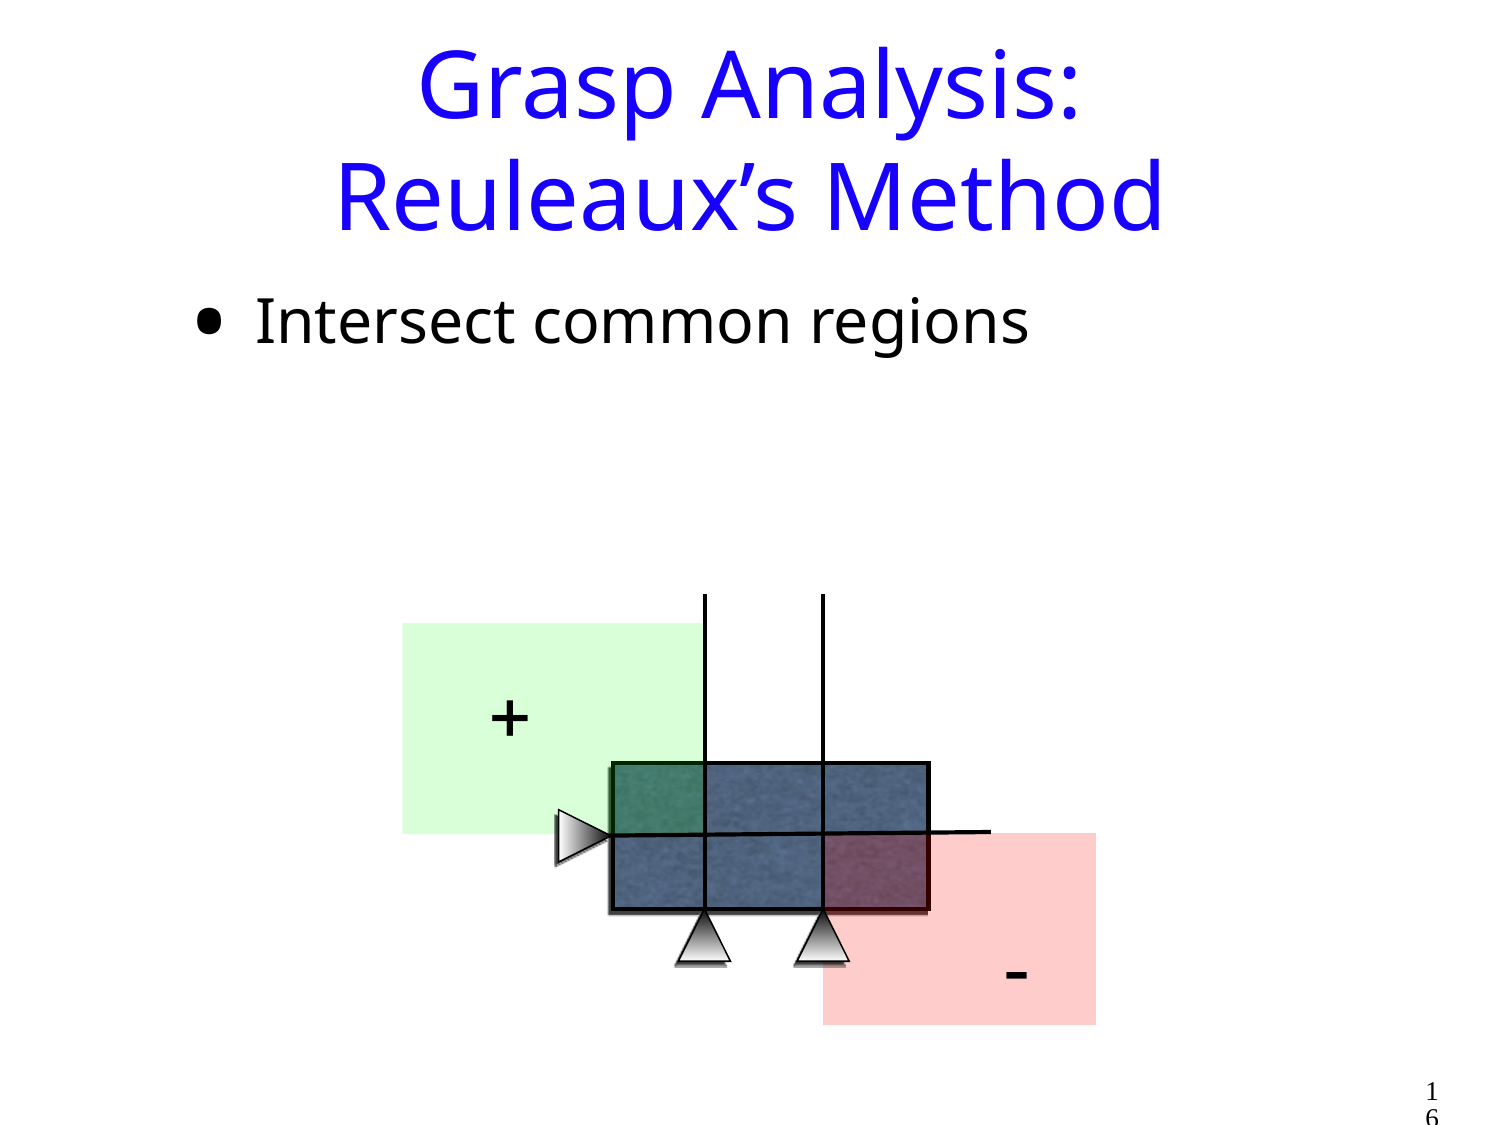

Grasp Analysis:
Reuleaux’s Method
# Intersect common regions
+
-
16